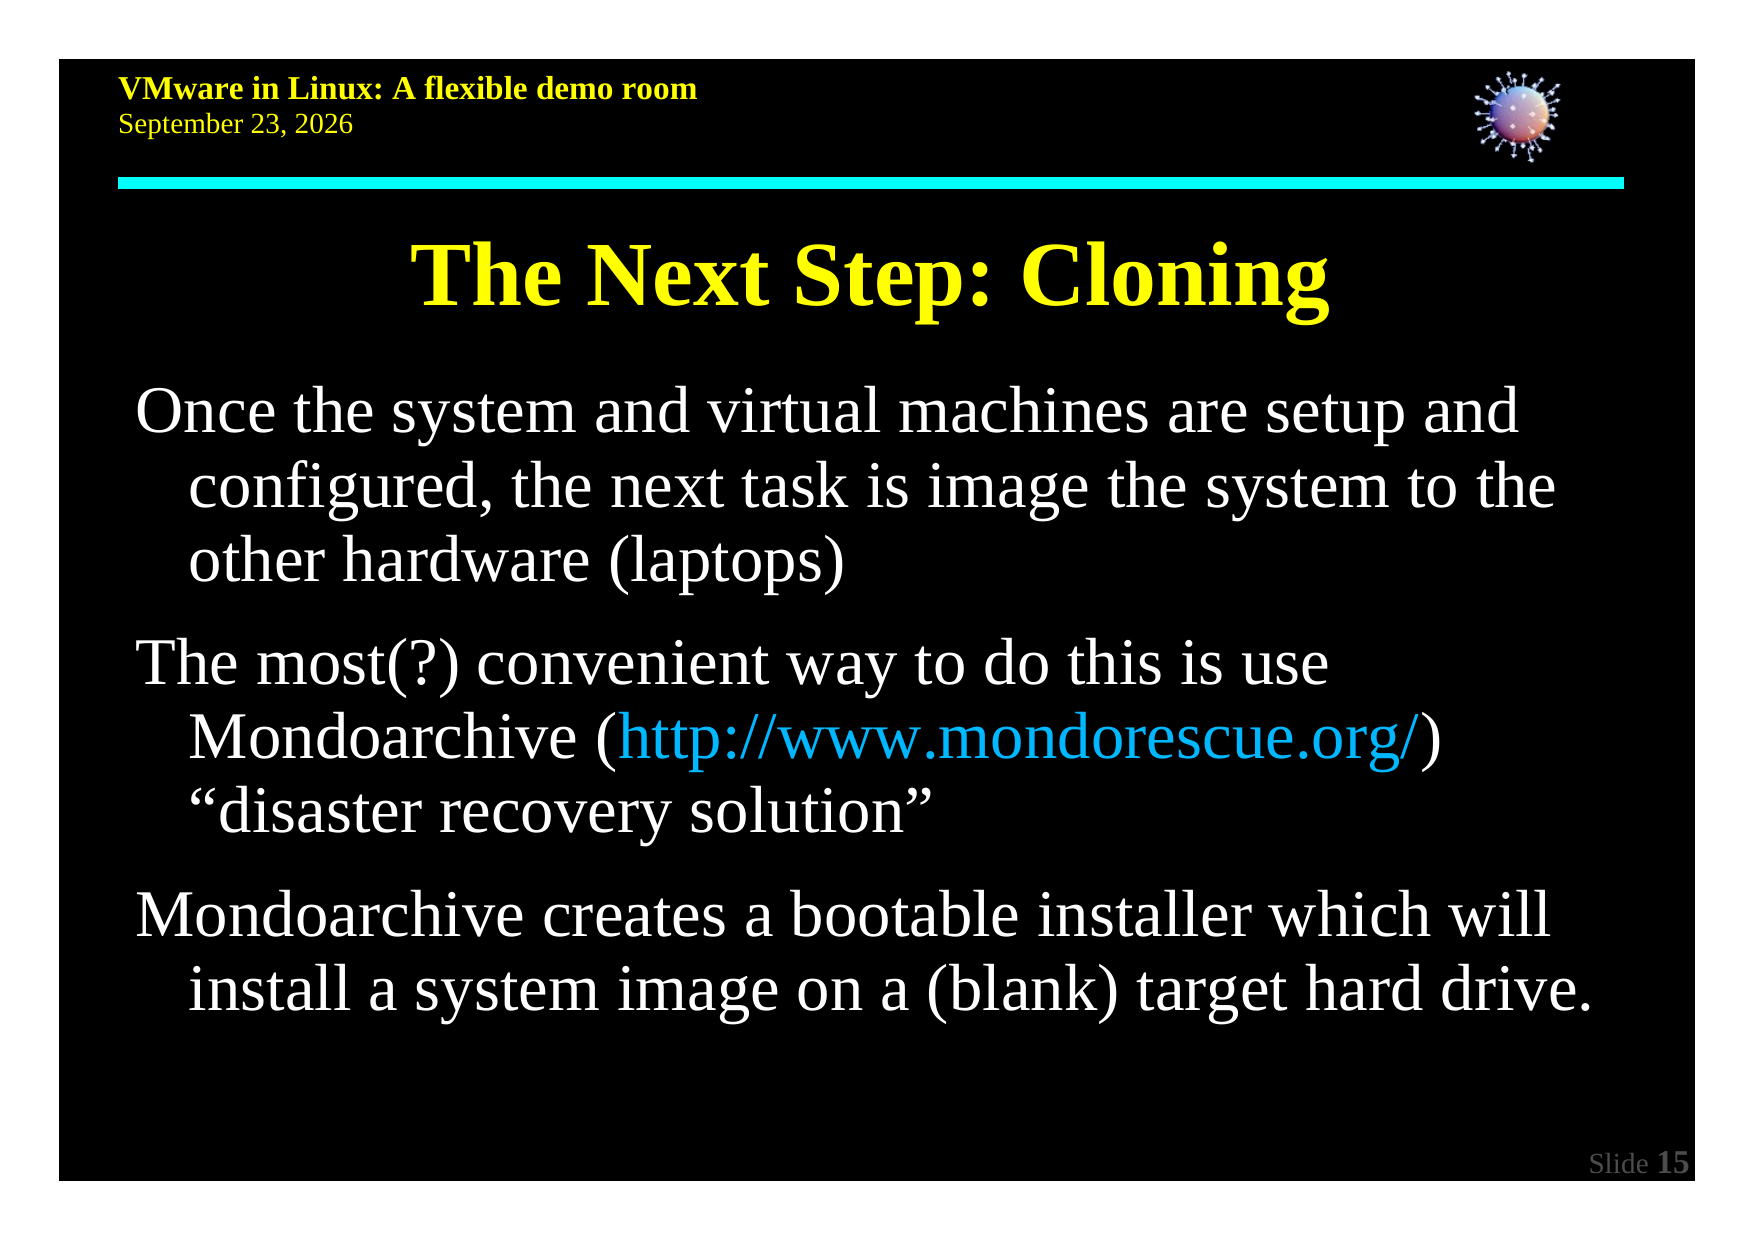

# The Next Step: Cloning
Once the system and virtual machines are setup and configured, the next task is image the system to the other hardware (laptops)
The most(?) convenient way to do this is use Mondoarchive (http://www.mondorescue.org/) “disaster recovery solution”
Mondoarchive creates a bootable installer which will install a system image on a (blank) target hard drive.